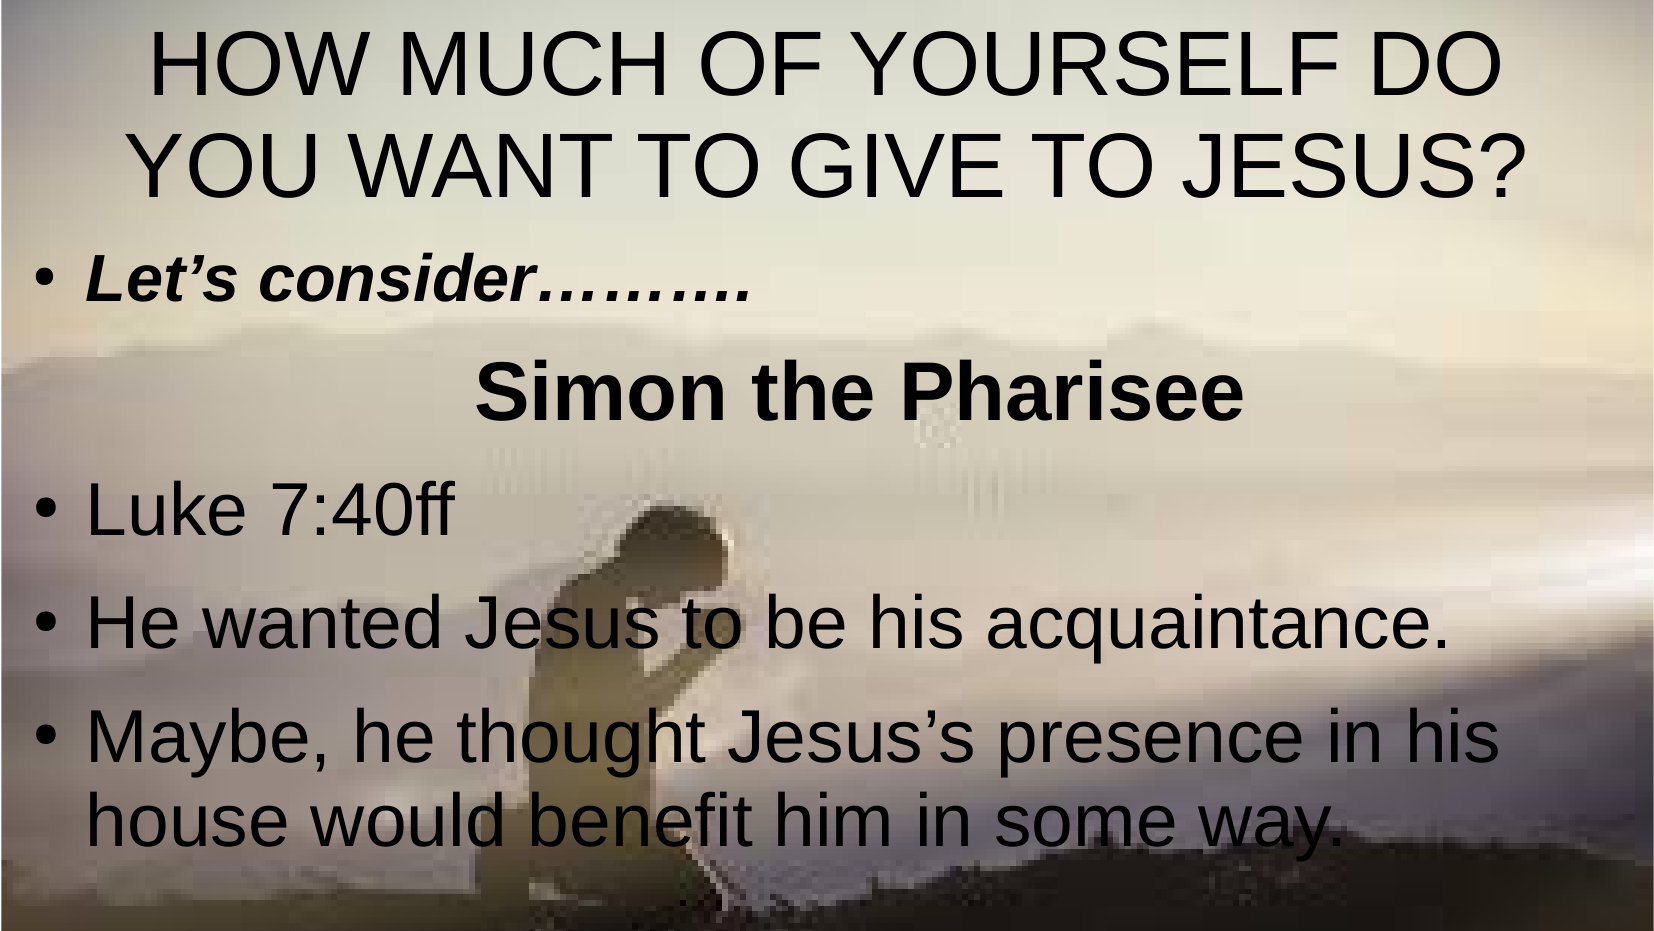

# HOW MUCH OF YOURSELF DO YOU WANT TO GIVE TO JESUS?
Let’s consider……….
Simon the Pharisee
Luke 7:40ff
He wanted Jesus to be his acquaintance.
Maybe, he thought Jesus’s presence in his house would benefit him in some way.